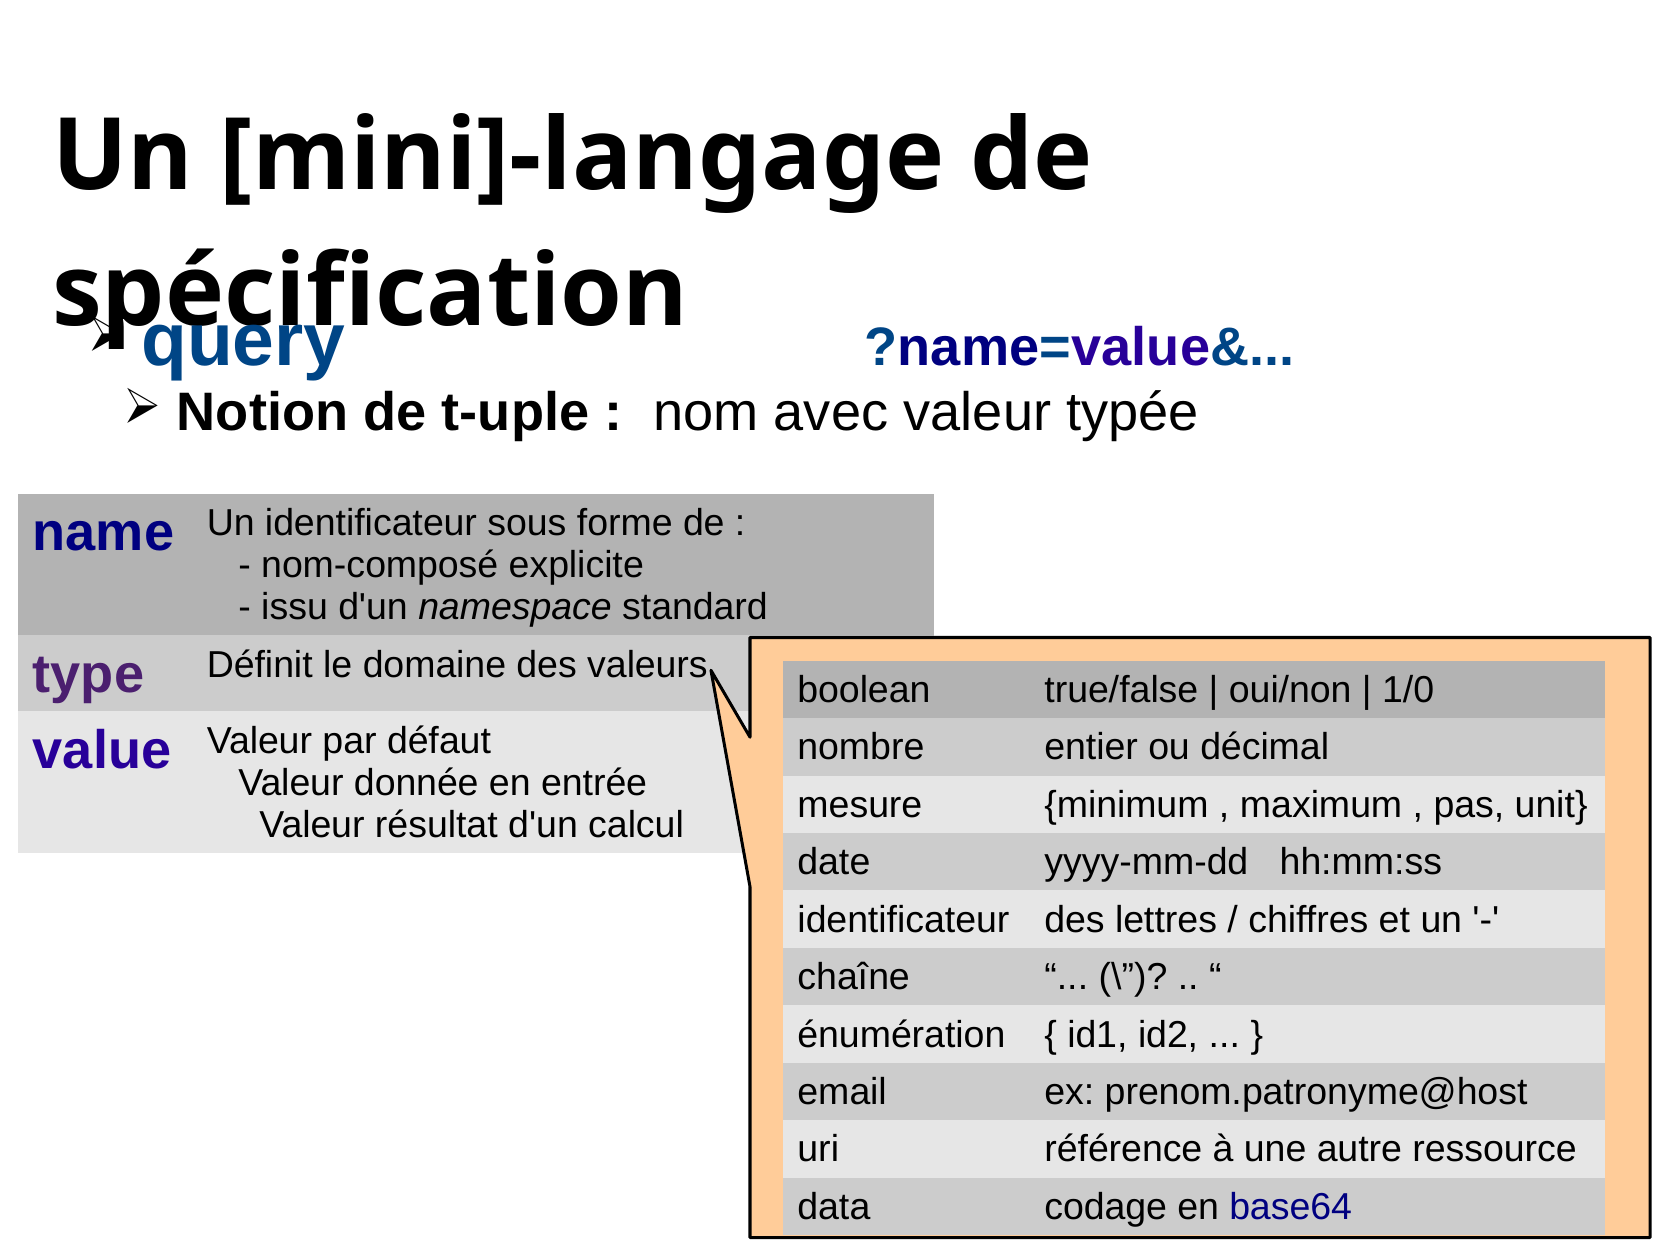

Un [mini]-langage de spécification
 query ?name=value&...
 Notion de t-uple : nom avec valeur typée
| name | Un identificateur sous forme de : - nom-composé explicite - issu d'un namespace standard |
| --- | --- |
| type | Définit le domaine des valeurs |
| value | Valeur par défaut Valeur donnée en entrée Valeur résultat d'un calcul |
| boolean | true/false | oui/non | 1/0 |
| --- | --- |
| nombre | entier ou décimal |
| mesure | {minimum , maximum , pas, unit} |
| date | yyyy-mm-dd hh:mm:ss |
| identificateur | des lettres / chiffres et un '-' |
| chaîne | “... (\”)? .. “ |
| énumération | { id1, id2, ... } |
| email | ex: prenom.patronyme@host |
| uri | référence à une autre ressource |
| data | codage en base64 |